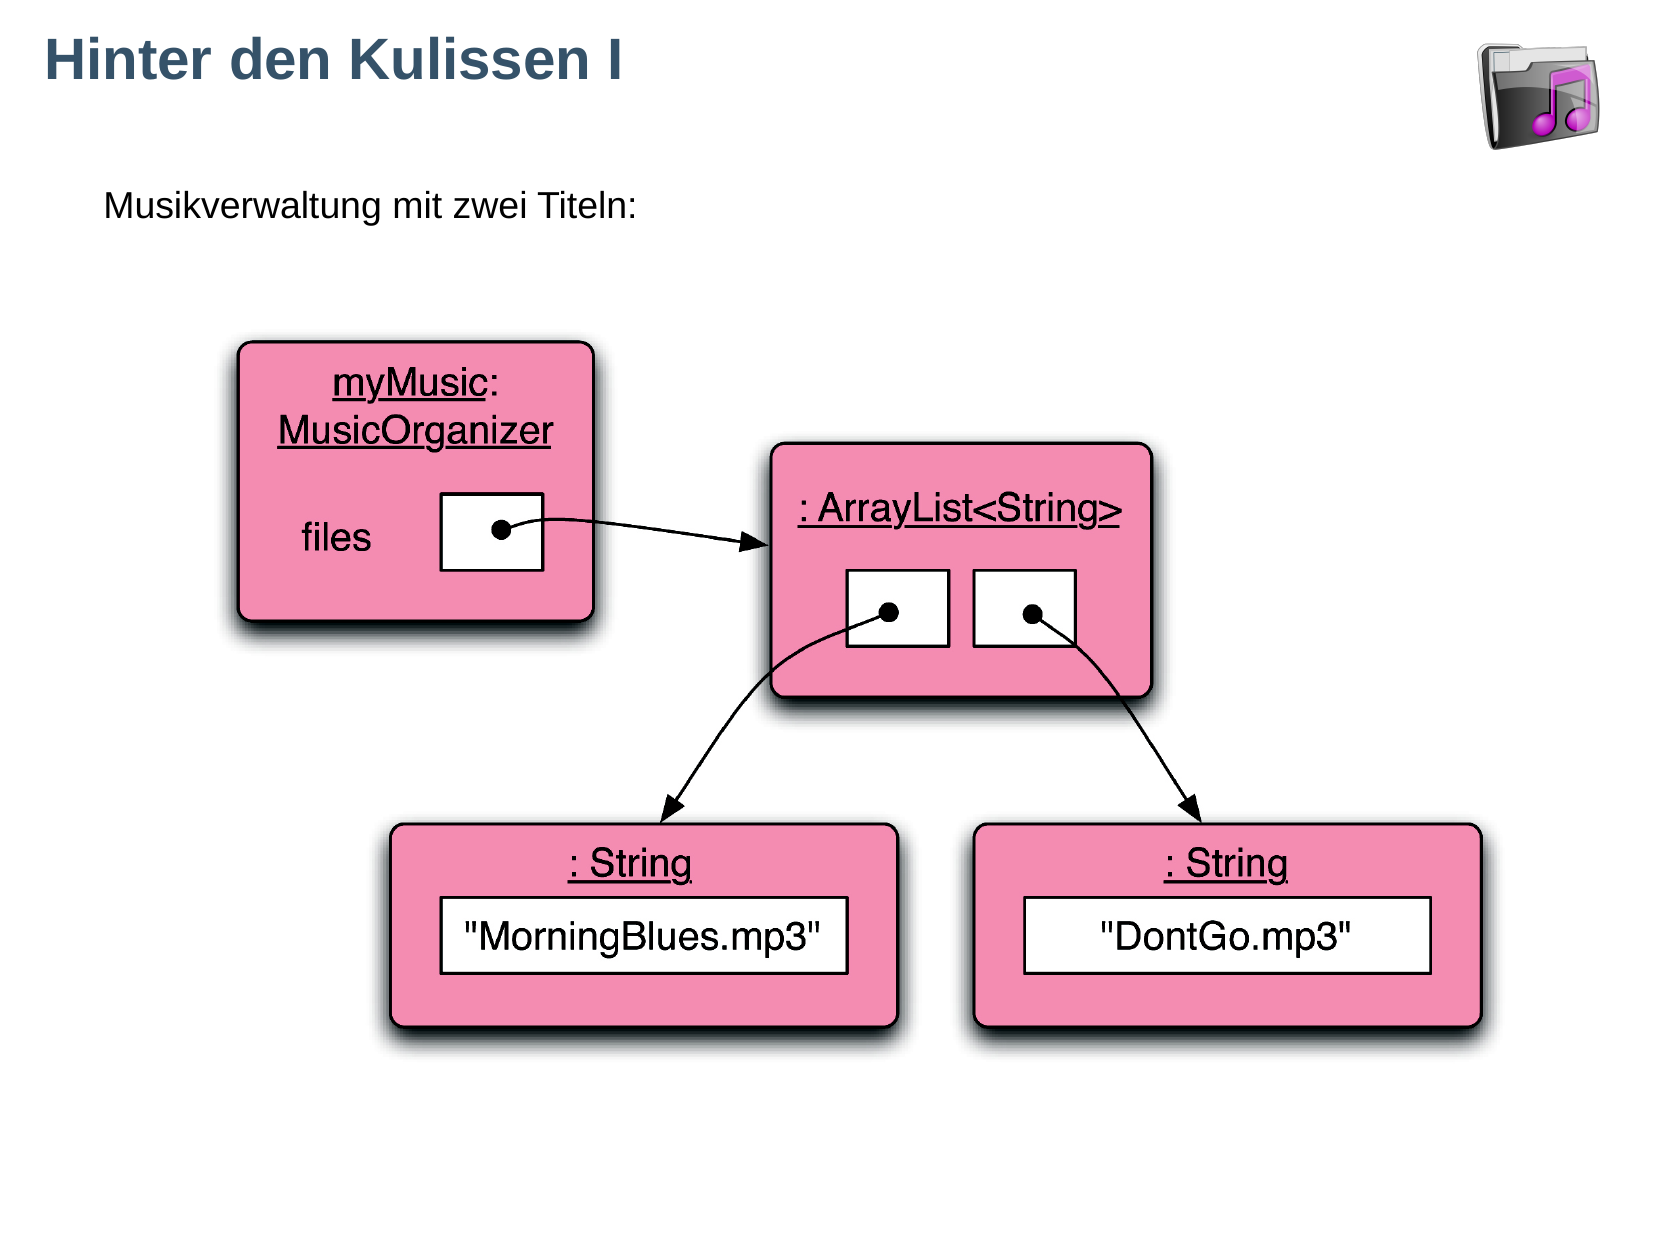

Hinter den Kulissen I
Musikverwaltung mit zwei Titeln: